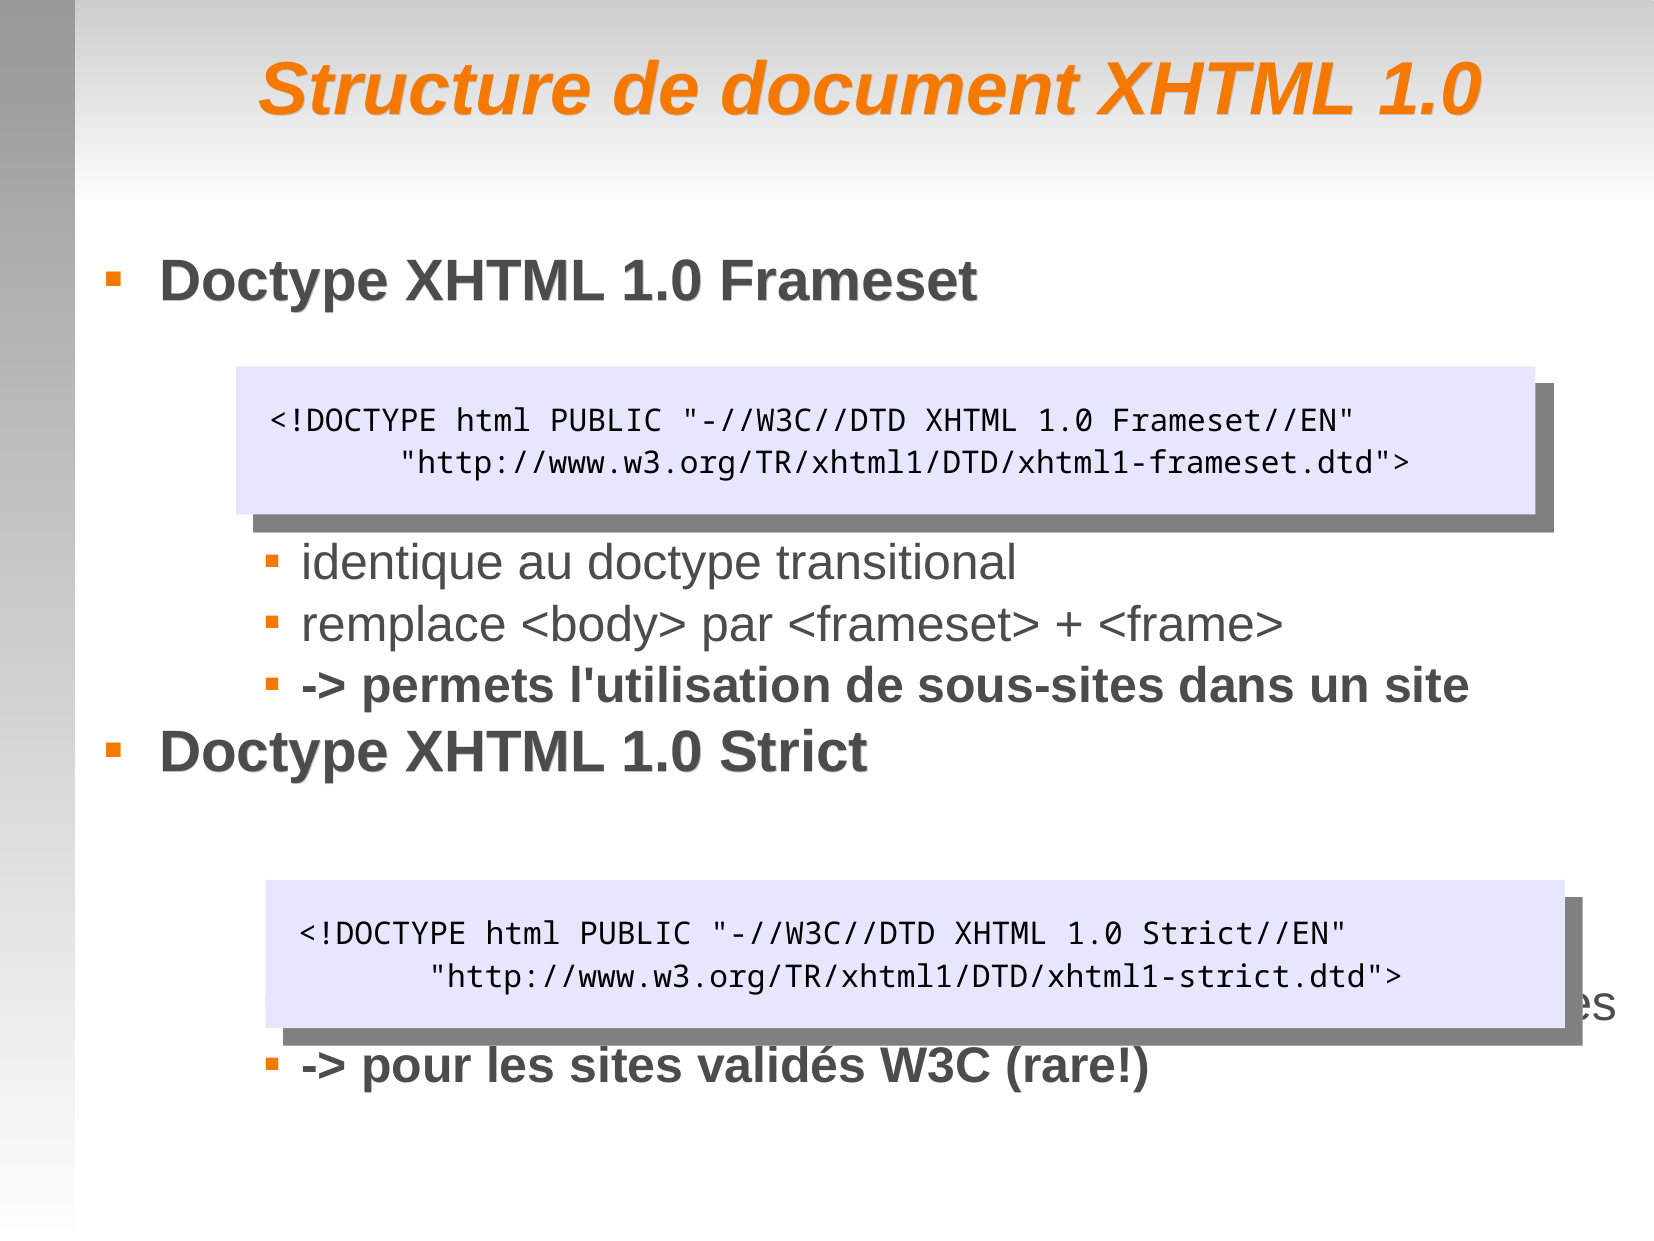

# Structure de document XHTML 1.0
Doctype XHTML 1.0 Frameset
identique au doctype transitional
remplace <body> par <frameset> + <frame>
-> permets l'utilisation de sous-sites dans un site
Doctype XHTML 1.0 Strict
toutes les balises et les attributs déconseillées sont exclues
-> pour les sites validés W3C (rare!)
<!DOCTYPE html PUBLIC "-//W3C//DTD XHTML 1.0 Frameset//EN"
	 "http://www.w3.org/TR/xhtml1/DTD/xhtml1-frameset.dtd">
<!DOCTYPE html PUBLIC "-//W3C//DTD XHTML 1.0 Strict//EN"
	 "http://www.w3.org/TR/xhtml1/DTD/xhtml1-strict.dtd">